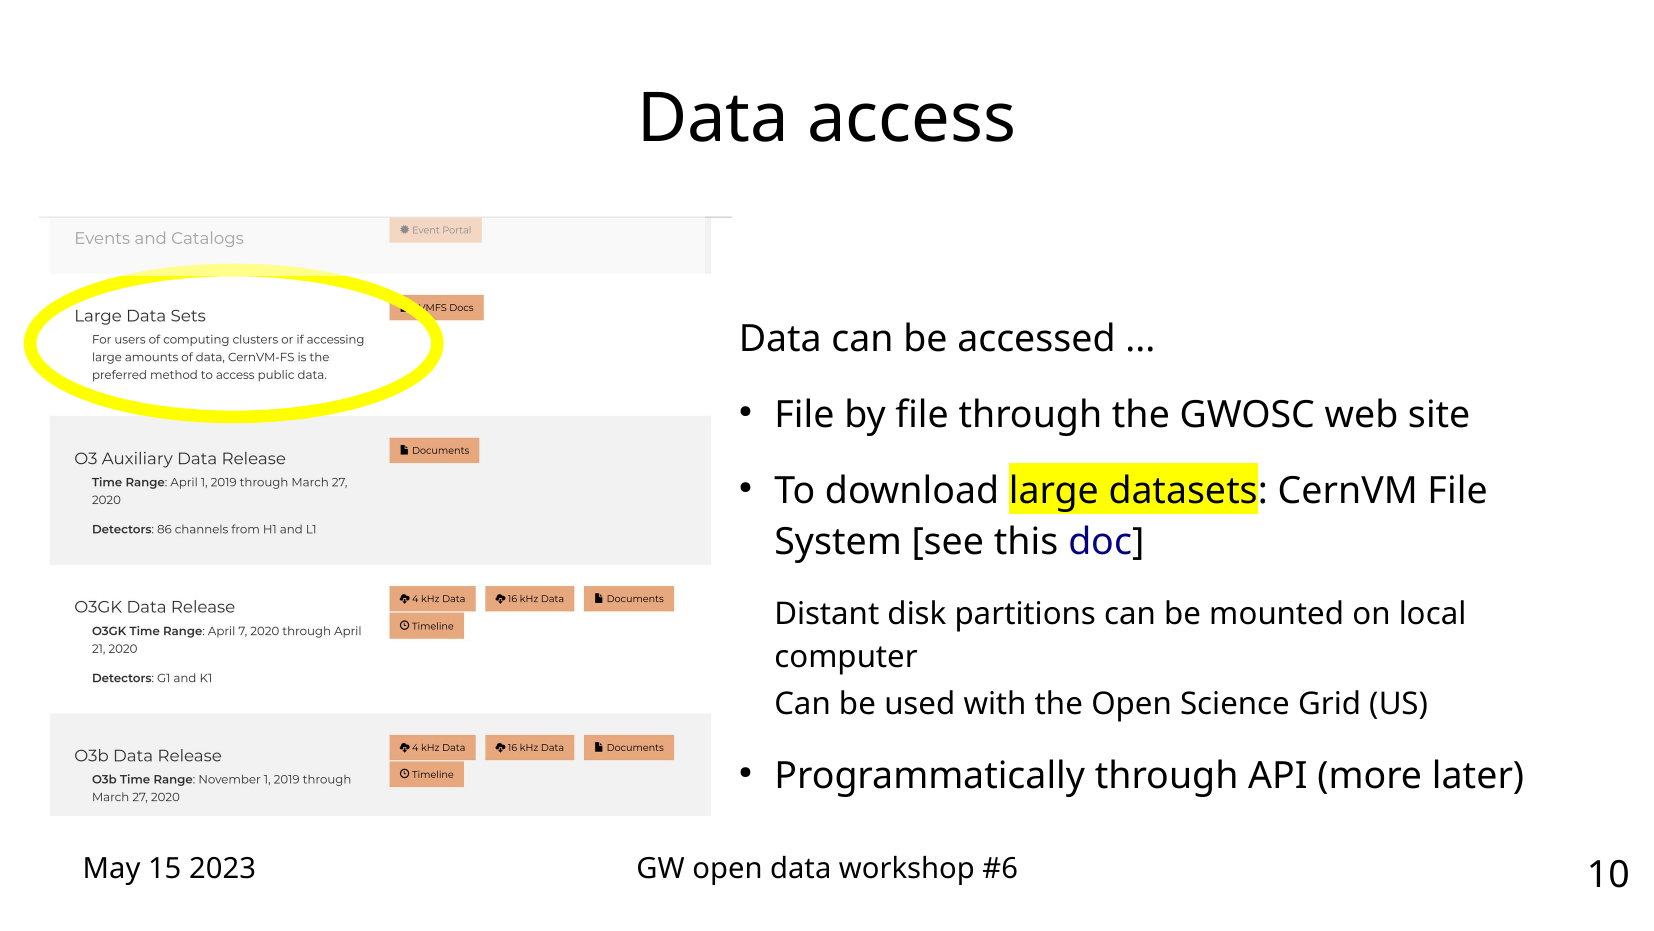

# Data access
Data can be accessed ...
File by file through the GWOSC web site
To download large datasets: CernVM File System [see this doc]
Distant disk partitions can be mounted on local computer
Can be used with the Open Science Grid (US)
Programmatically through API (more later)
May 15 2023
GW open data workshop #6
10